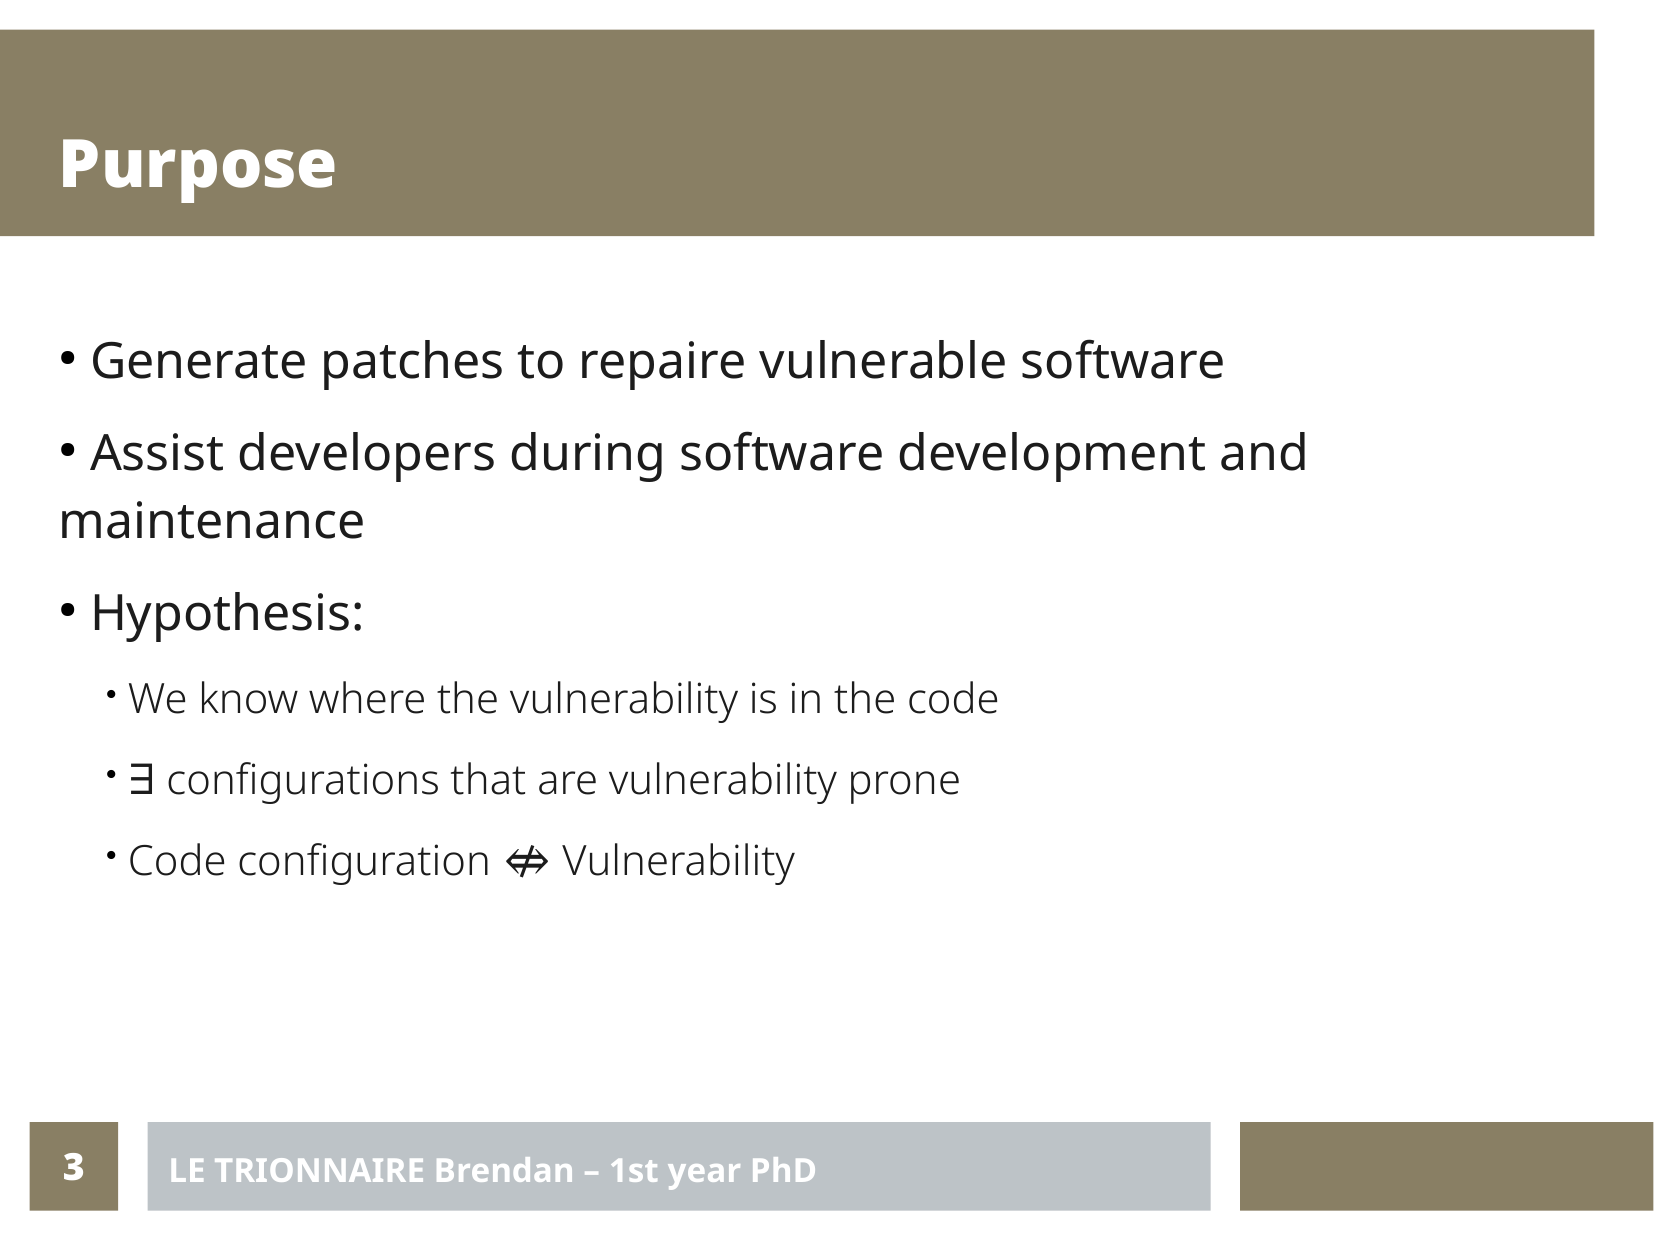

# Purpose
 Generate patches to repaire vulnerable software
 Assist developers during software development and maintenance
 Hypothesis:
 We know where the vulnerability is in the code
 ∃ configurations that are vulnerability prone
 Code configuration ⇎ Vulnerability
3
LE TRIONNAIRE Brendan – 1st year PhD